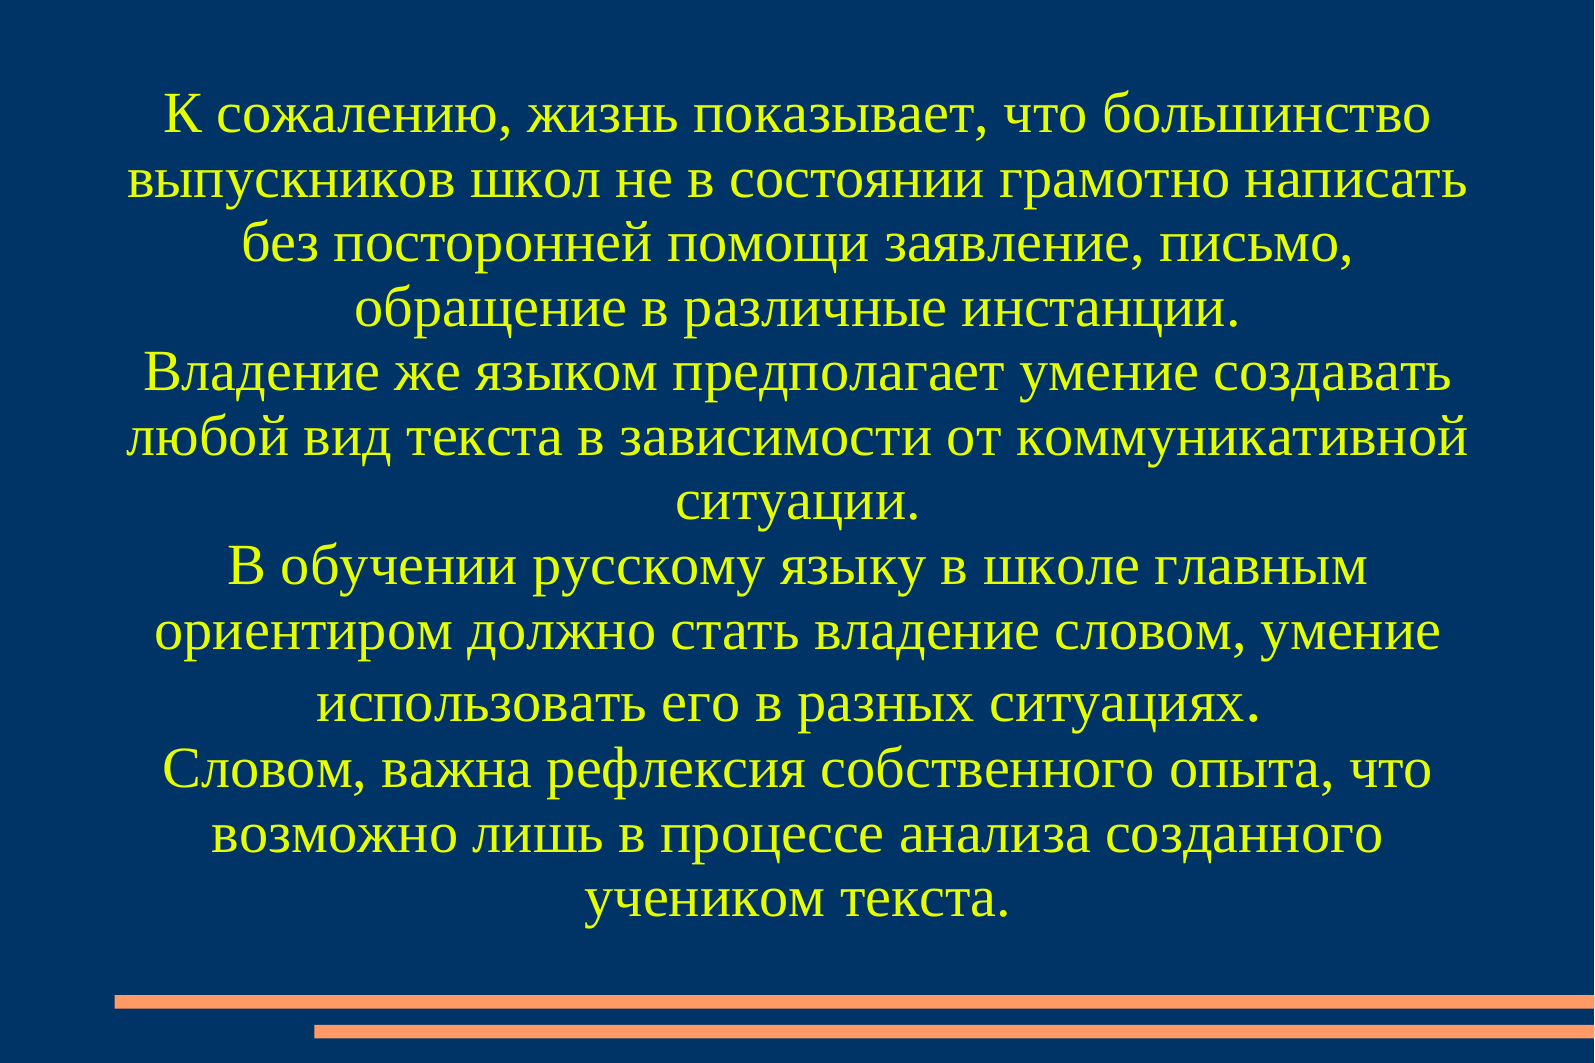

# К сожалению, жизнь показывает, что большинство выпускников школ не в состоянии грамотно написать без посторонней помощи заявление, письмо, обращение в различные инстанции.
Владение же языком предполагает умение создавать любой вид текста в зависимости от коммуникативной ситуации.
В обучении русскому языку в школе главным ориентиром должно стать владение словом, умение использовать его в разных ситуациях.
Словом, важна рефлексия собственного опыта, что возможно лишь в процессе анализа созданного учеником текста.